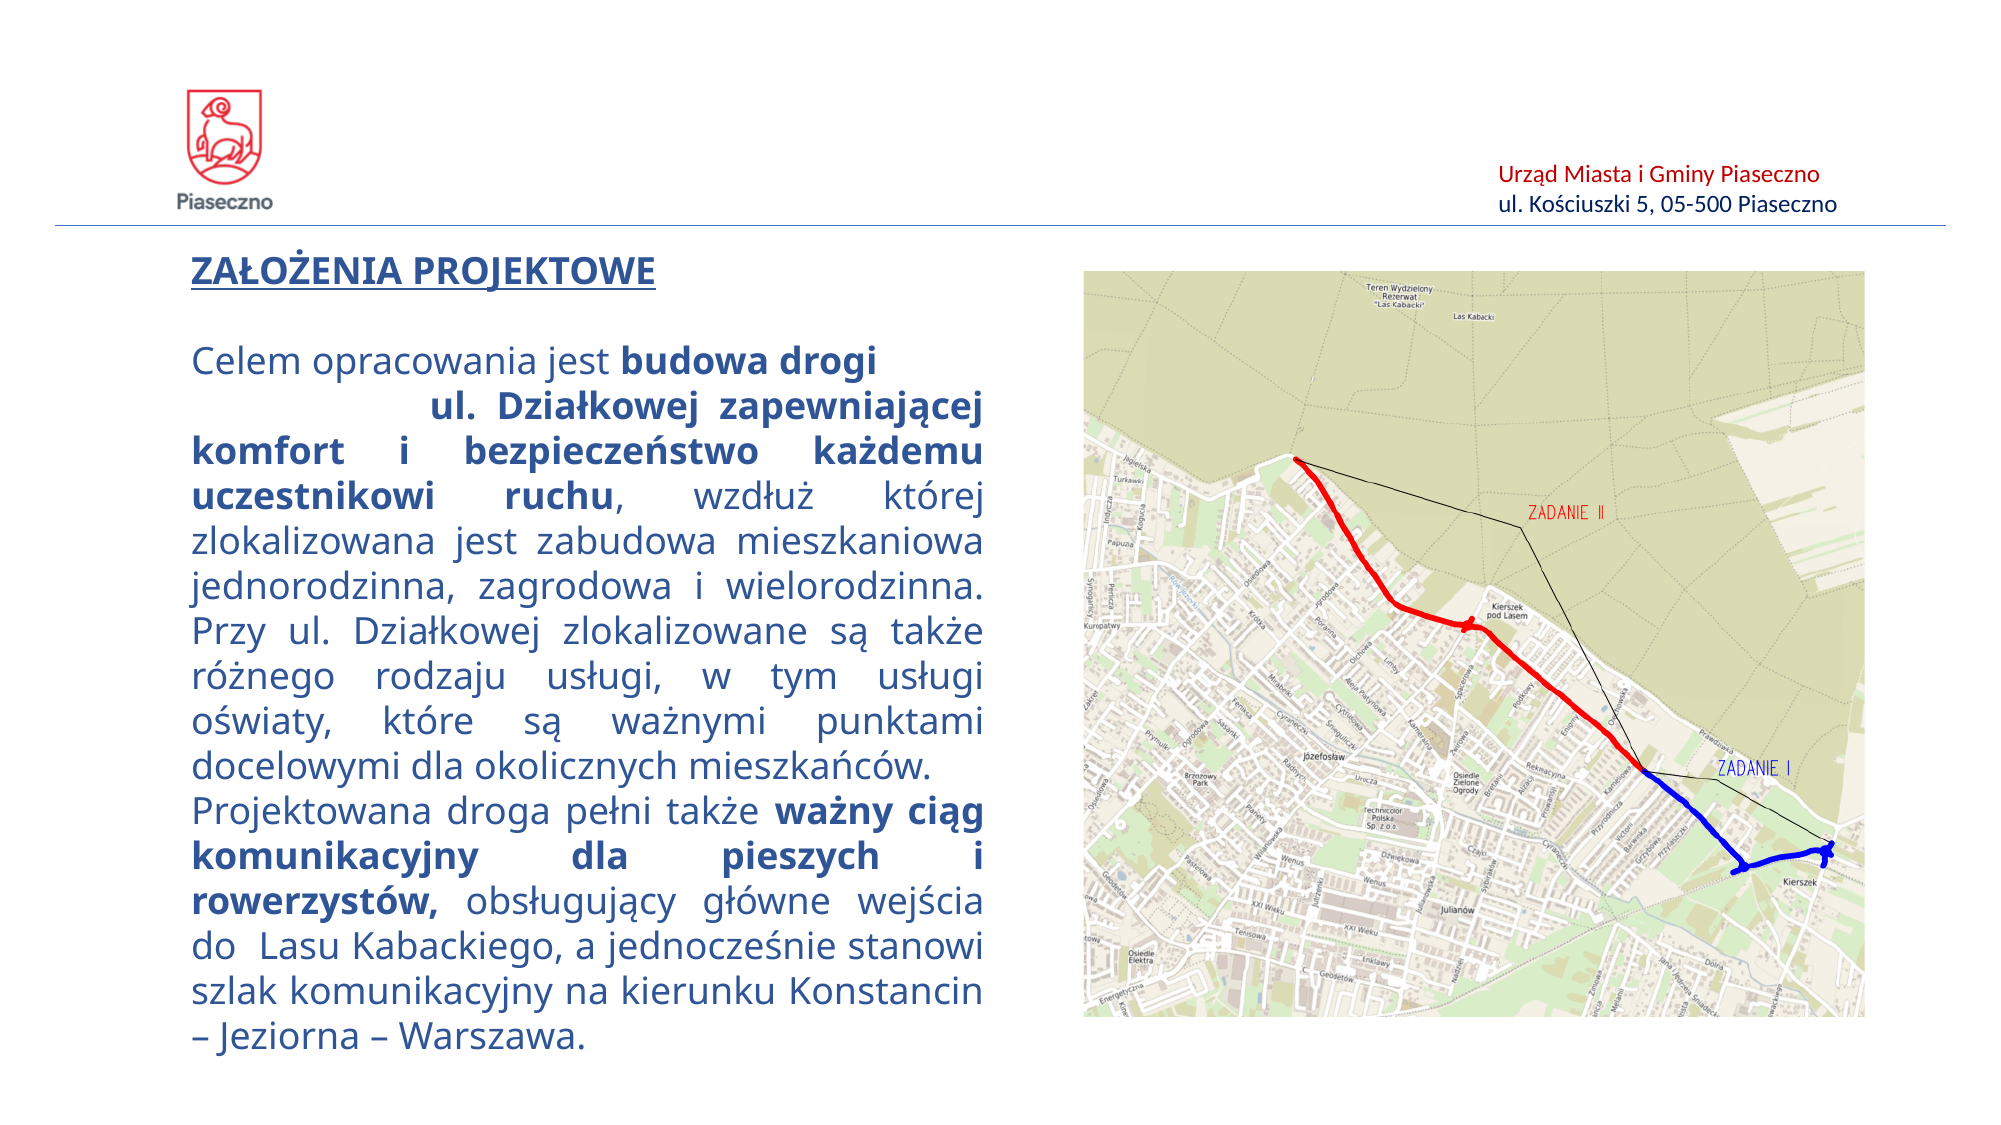

Urząd Miasta i Gminy Piaseczno
ul. Kościuszki 5, 05-500 Piaseczno
ZAŁOŻENIA PROJEKTOWE
Celem opracowania jest budowa drogi ul. Działkowej zapewniającej komfort i bezpieczeństwo każdemu uczestnikowi ruchu, wzdłuż której zlokalizowana jest zabudowa mieszkaniowa jednorodzinna, zagrodowa i wielorodzinna. Przy ul. Działkowej zlokalizowane są także różnego rodzaju usługi, w tym usługi oświaty, które są ważnymi punktami docelowymi dla okolicznych mieszkańców.
Projektowana droga pełni także ważny ciąg komunikacyjny dla pieszych i rowerzystów, obsługujący główne wejścia do Lasu Kabackiego, a jednocześnie stanowi szlak komunikacyjny na kierunku Konstancin – Jeziorna – Warszawa.